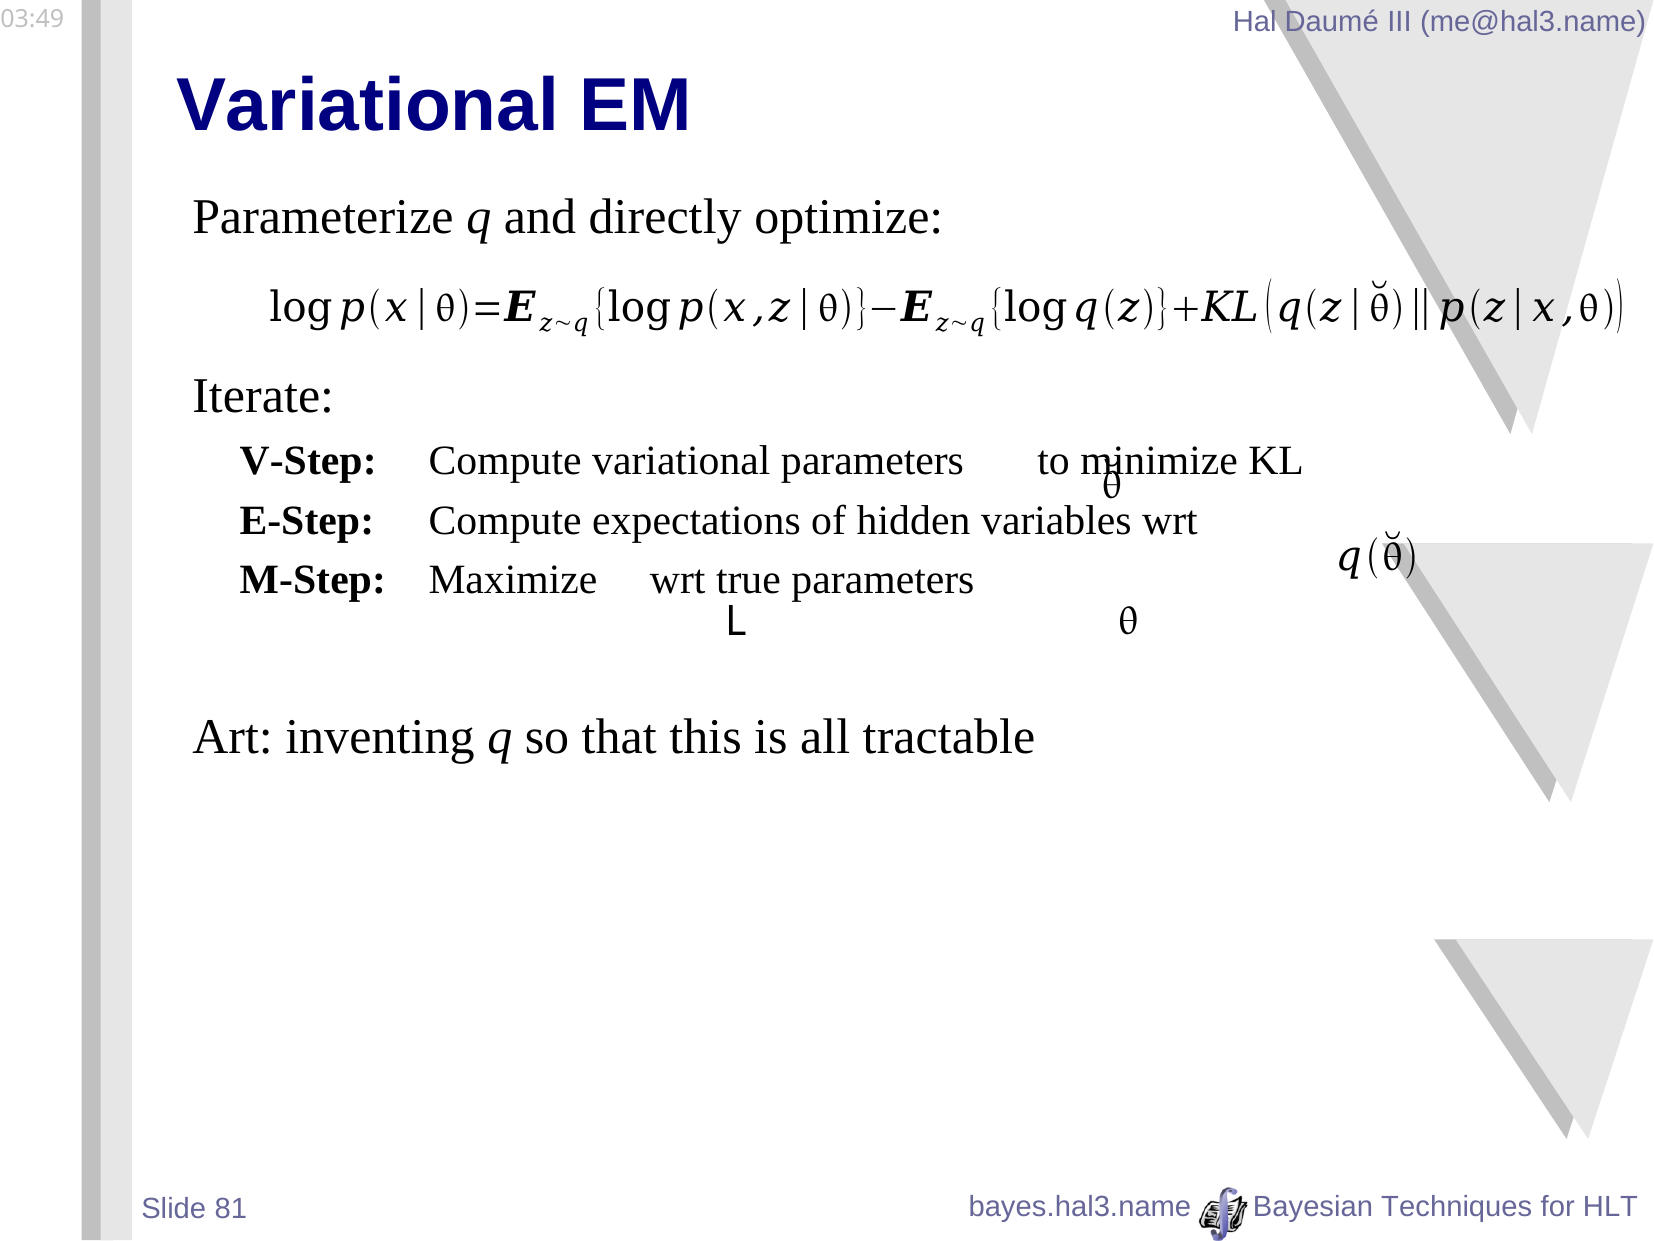

# Variational EM
Parameterize q and directly optimize:
Iterate:
V-Step:	Compute variational parameters to minimize KL
E-Step:	Compute expectations of hidden variables wrt
M-Step:	Maximize wrt true parameters
Art: inventing q so that this is all tractable